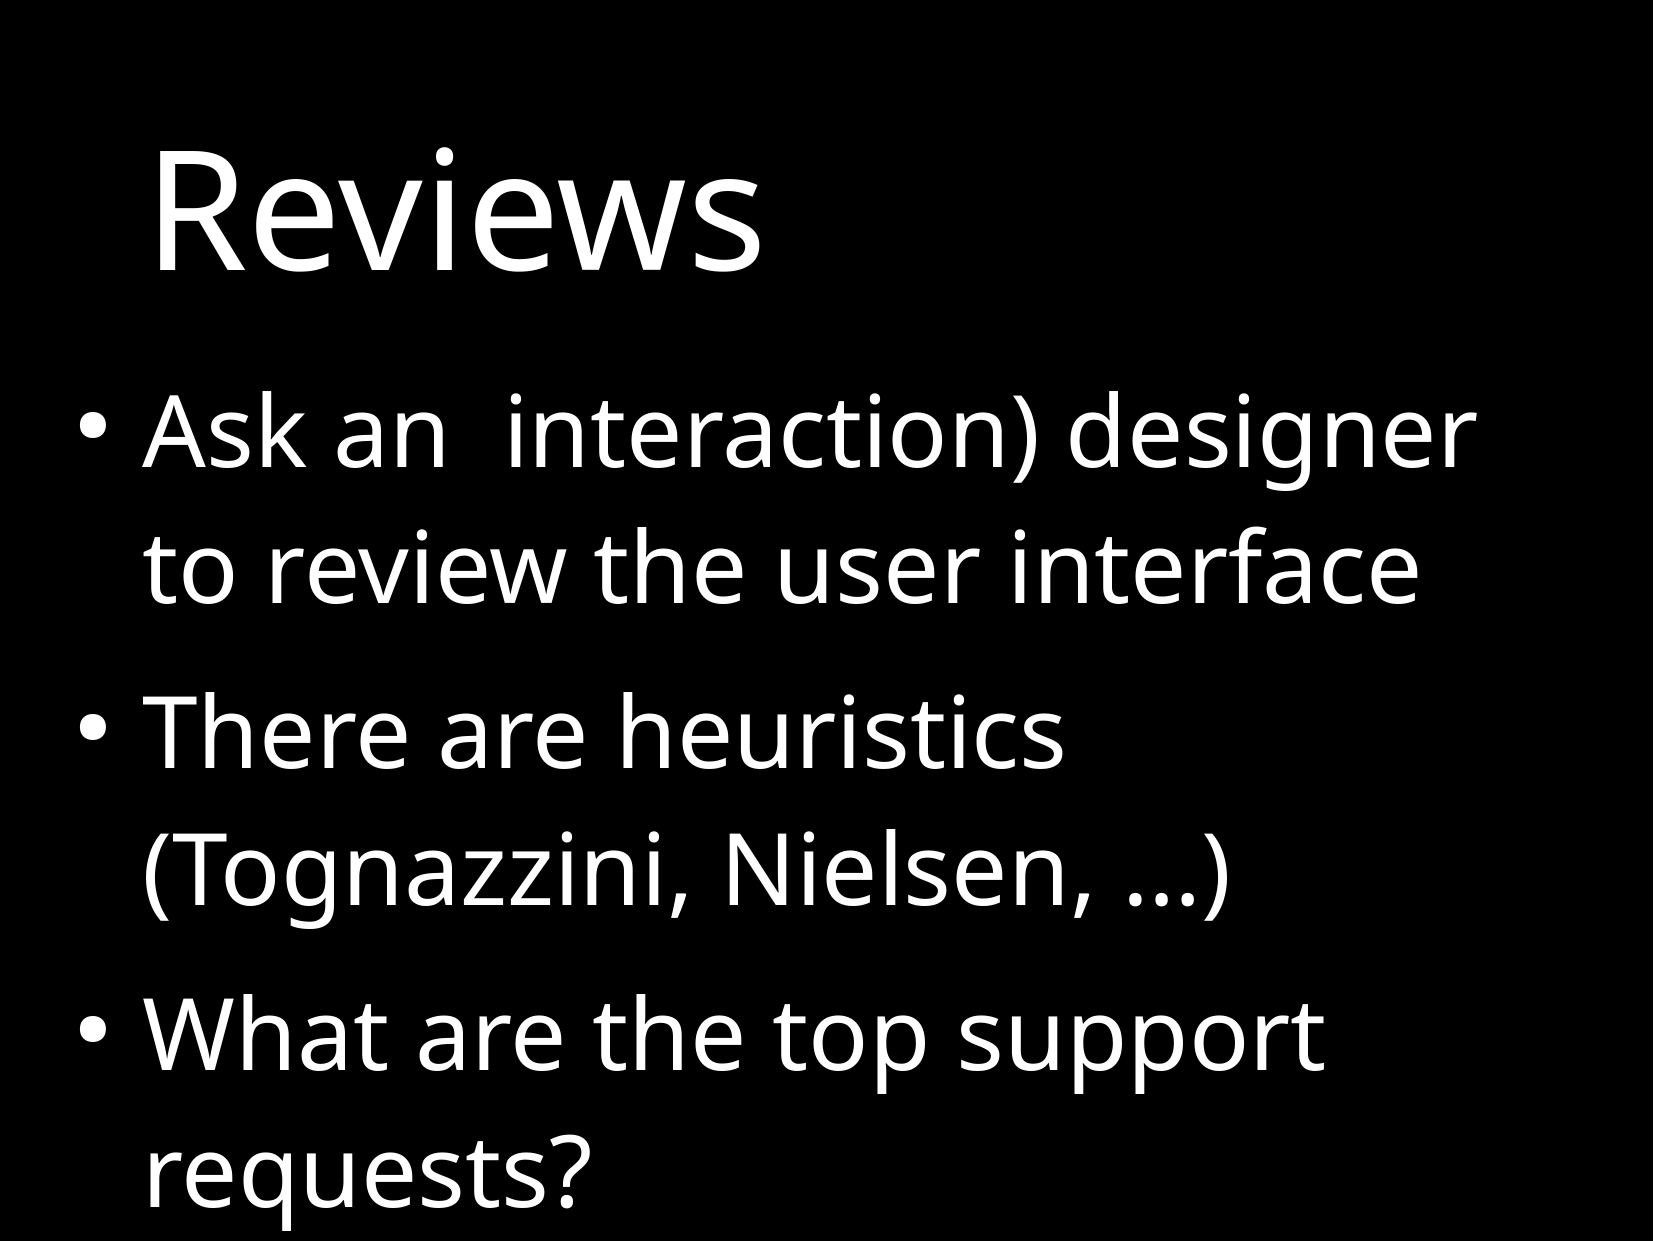

# Reviews
Ask an interaction) designer to review the user interface
There are heuristics (Tognazzini, Nielsen, …)
What are the top support requests?